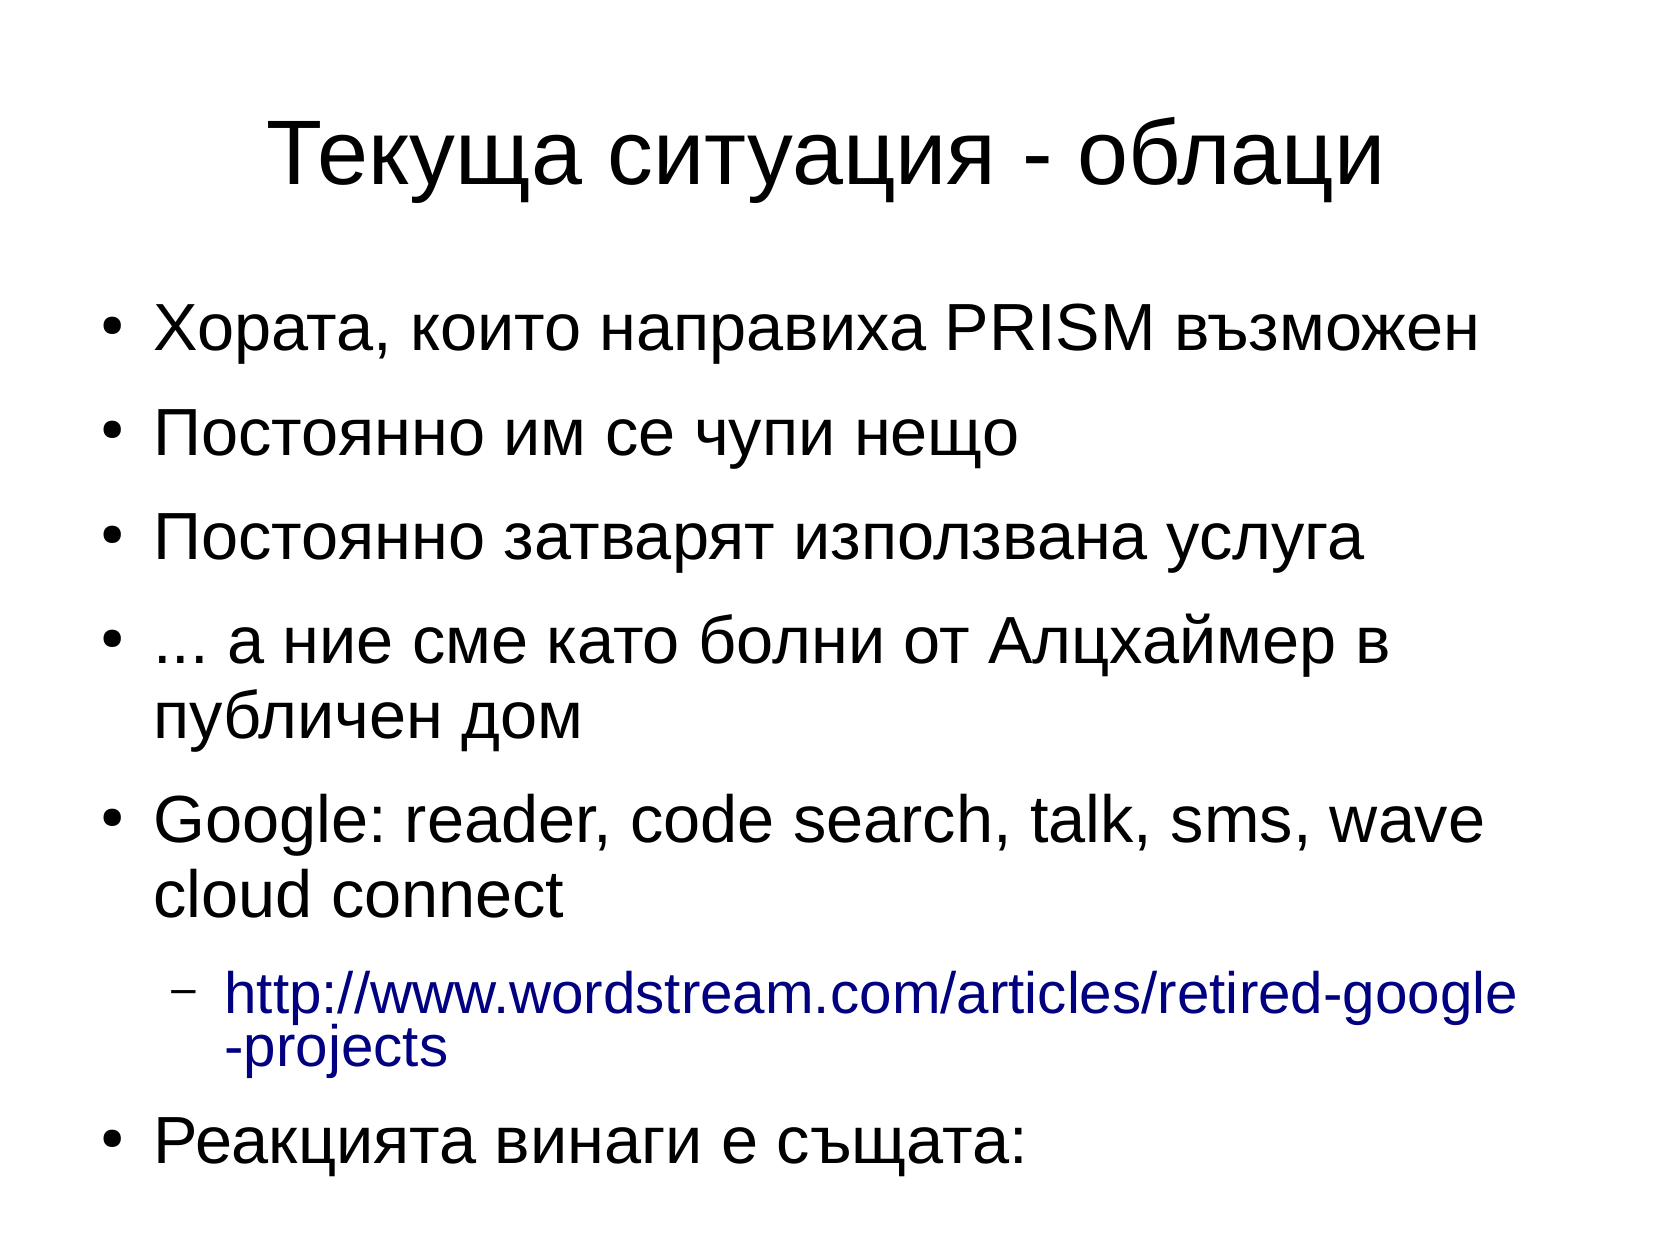

# Текуща ситуация - облаци
Хората, които направиха PRISM възможен
Постоянно им се чупи нещо
Постоянно затварят използвана услуга
... а ние сме като болни от Алцхаймер в публичен дом
Google: reader, code search, talk, sms, wave cloud connect
http://www.wordstream.com/articles/retired-google-projects
Реакцията винаги е същата: